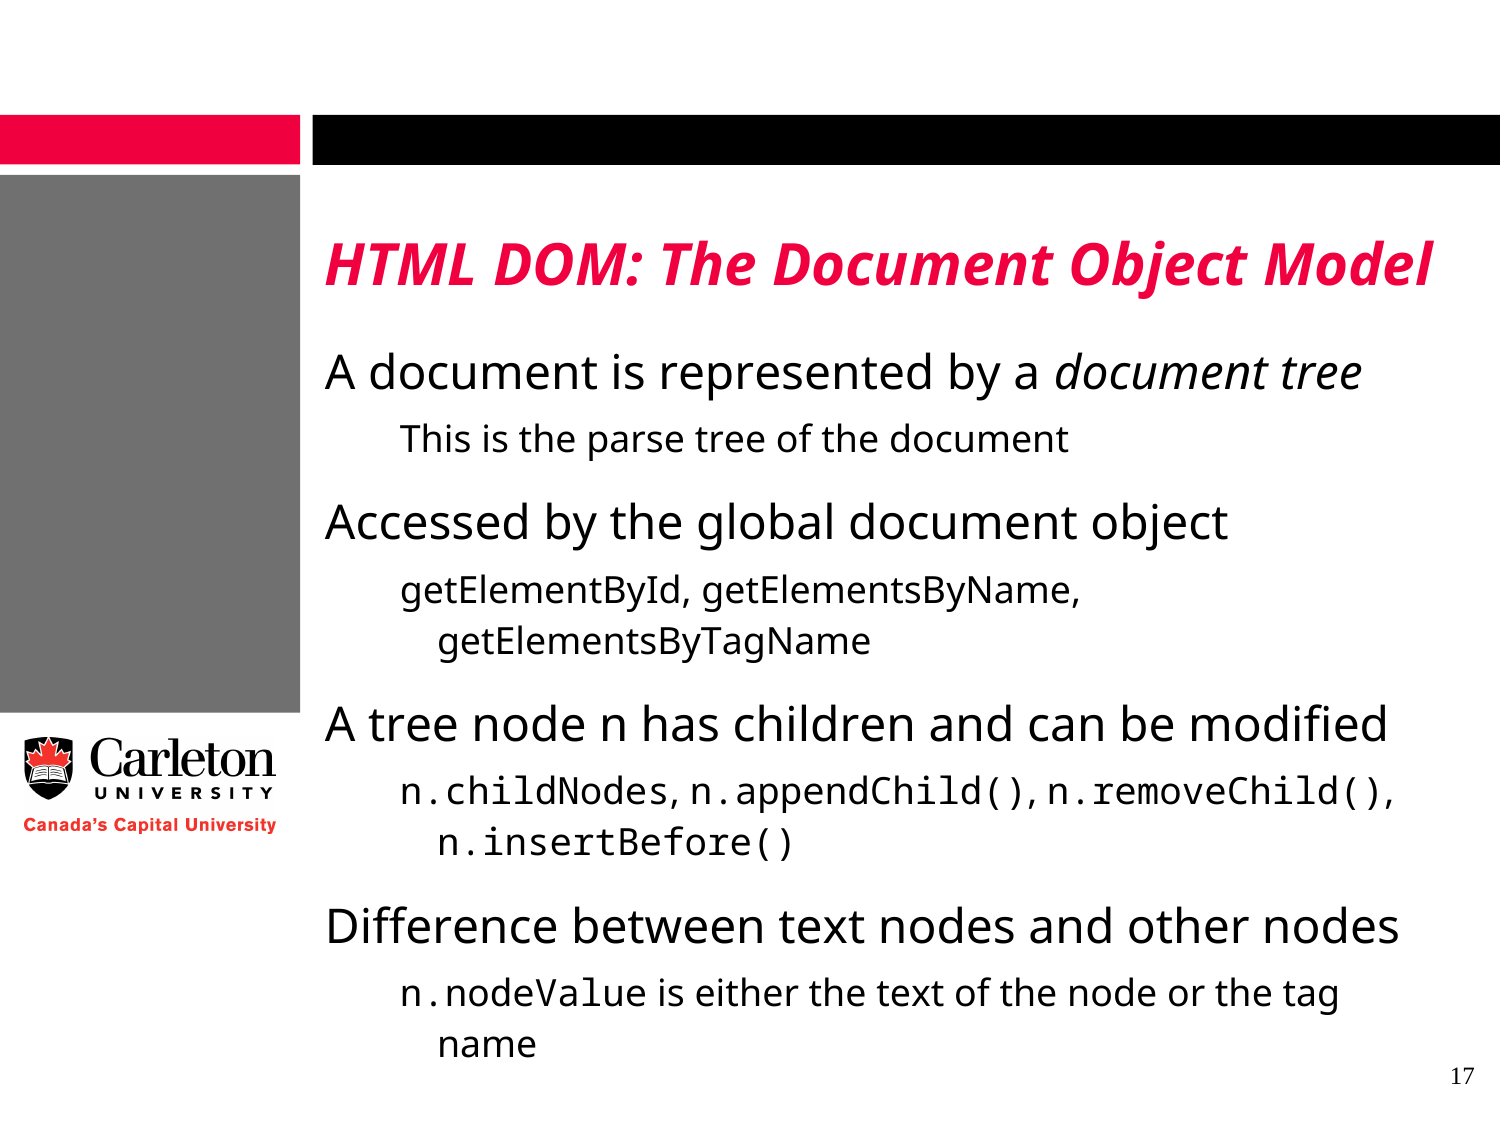

# HTML DOM: The Document Object Model
A document is represented by a document tree
This is the parse tree of the document
Accessed by the global document object
getElementById, getElementsByName, getElementsByTagName
A tree node n has children and can be modified
n.childNodes, n.appendChild(), n.removeChild(), n.insertBefore()
Difference between text nodes and other nodes
n.nodeValue is either the text of the node or the tag name
17